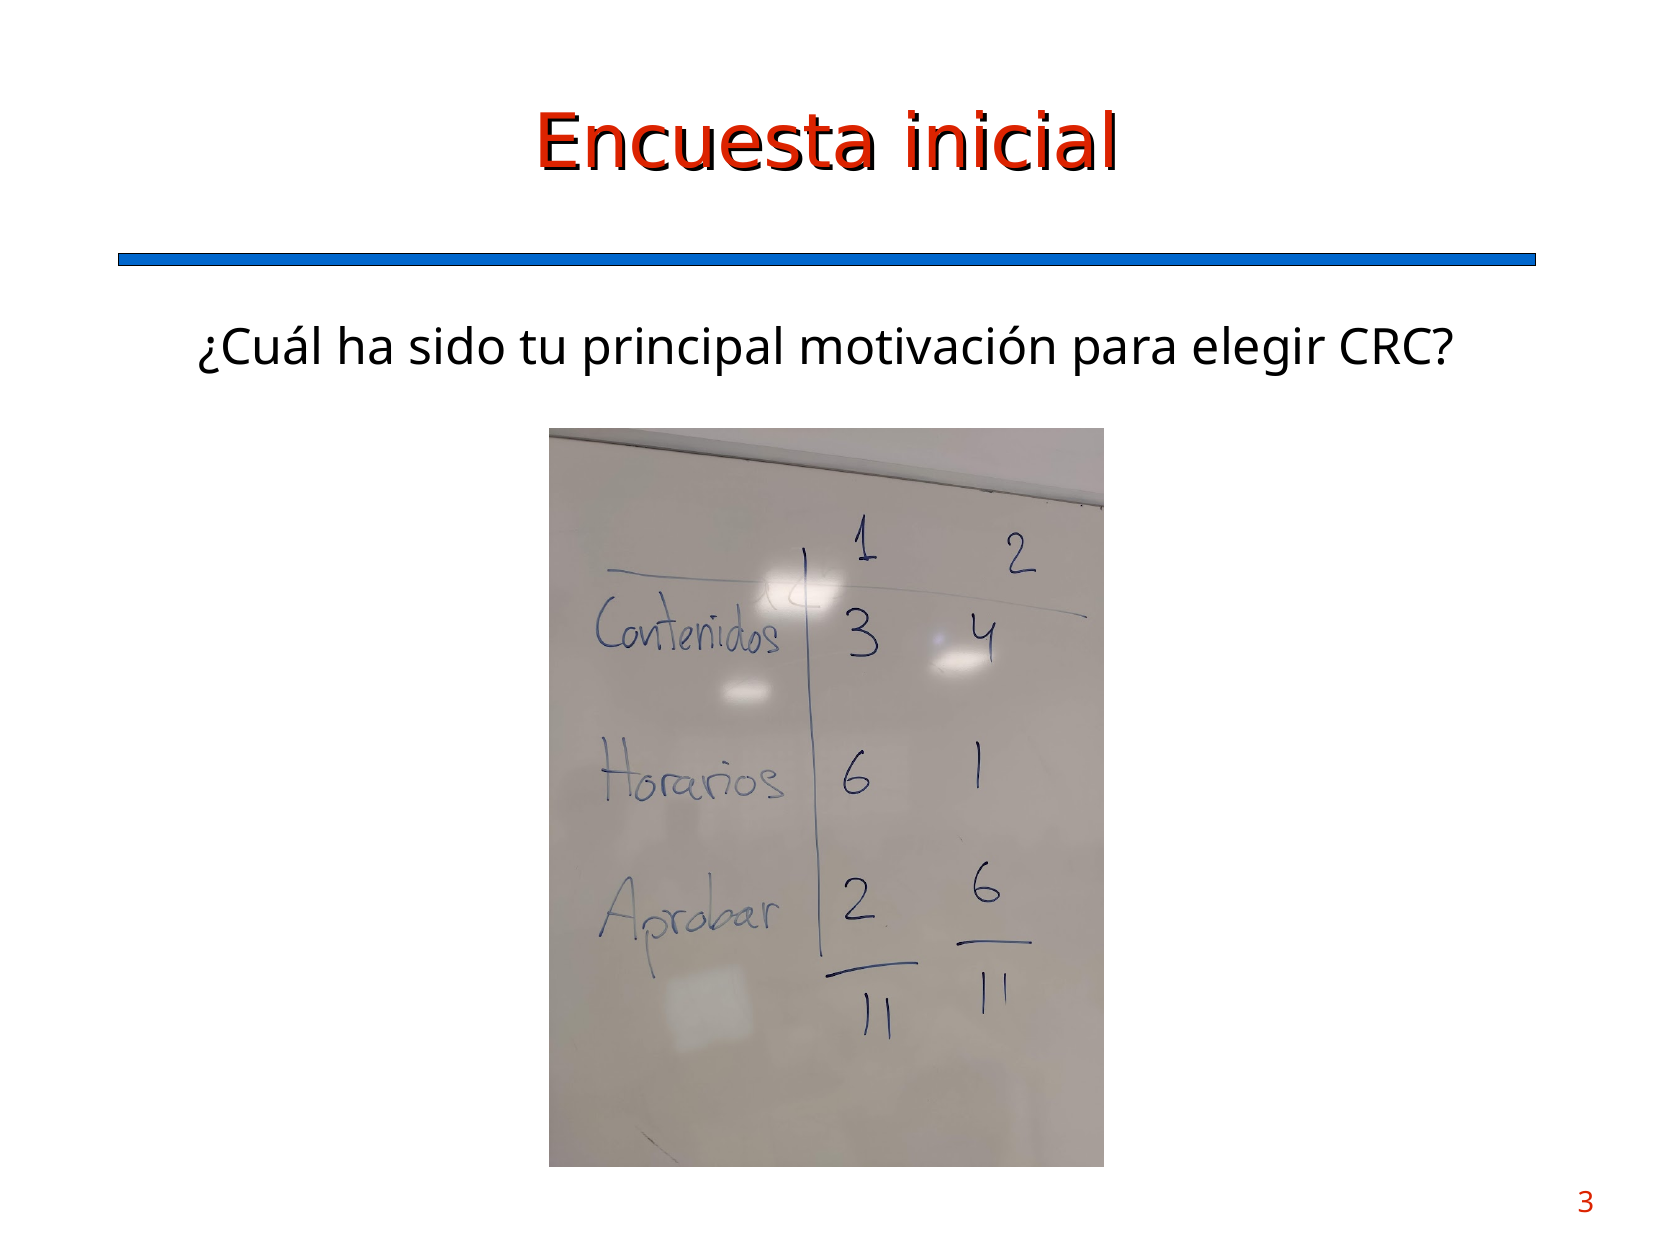

# Encuesta inicial
¿Cuál ha sido tu principal motivación para elegir CRC?
3